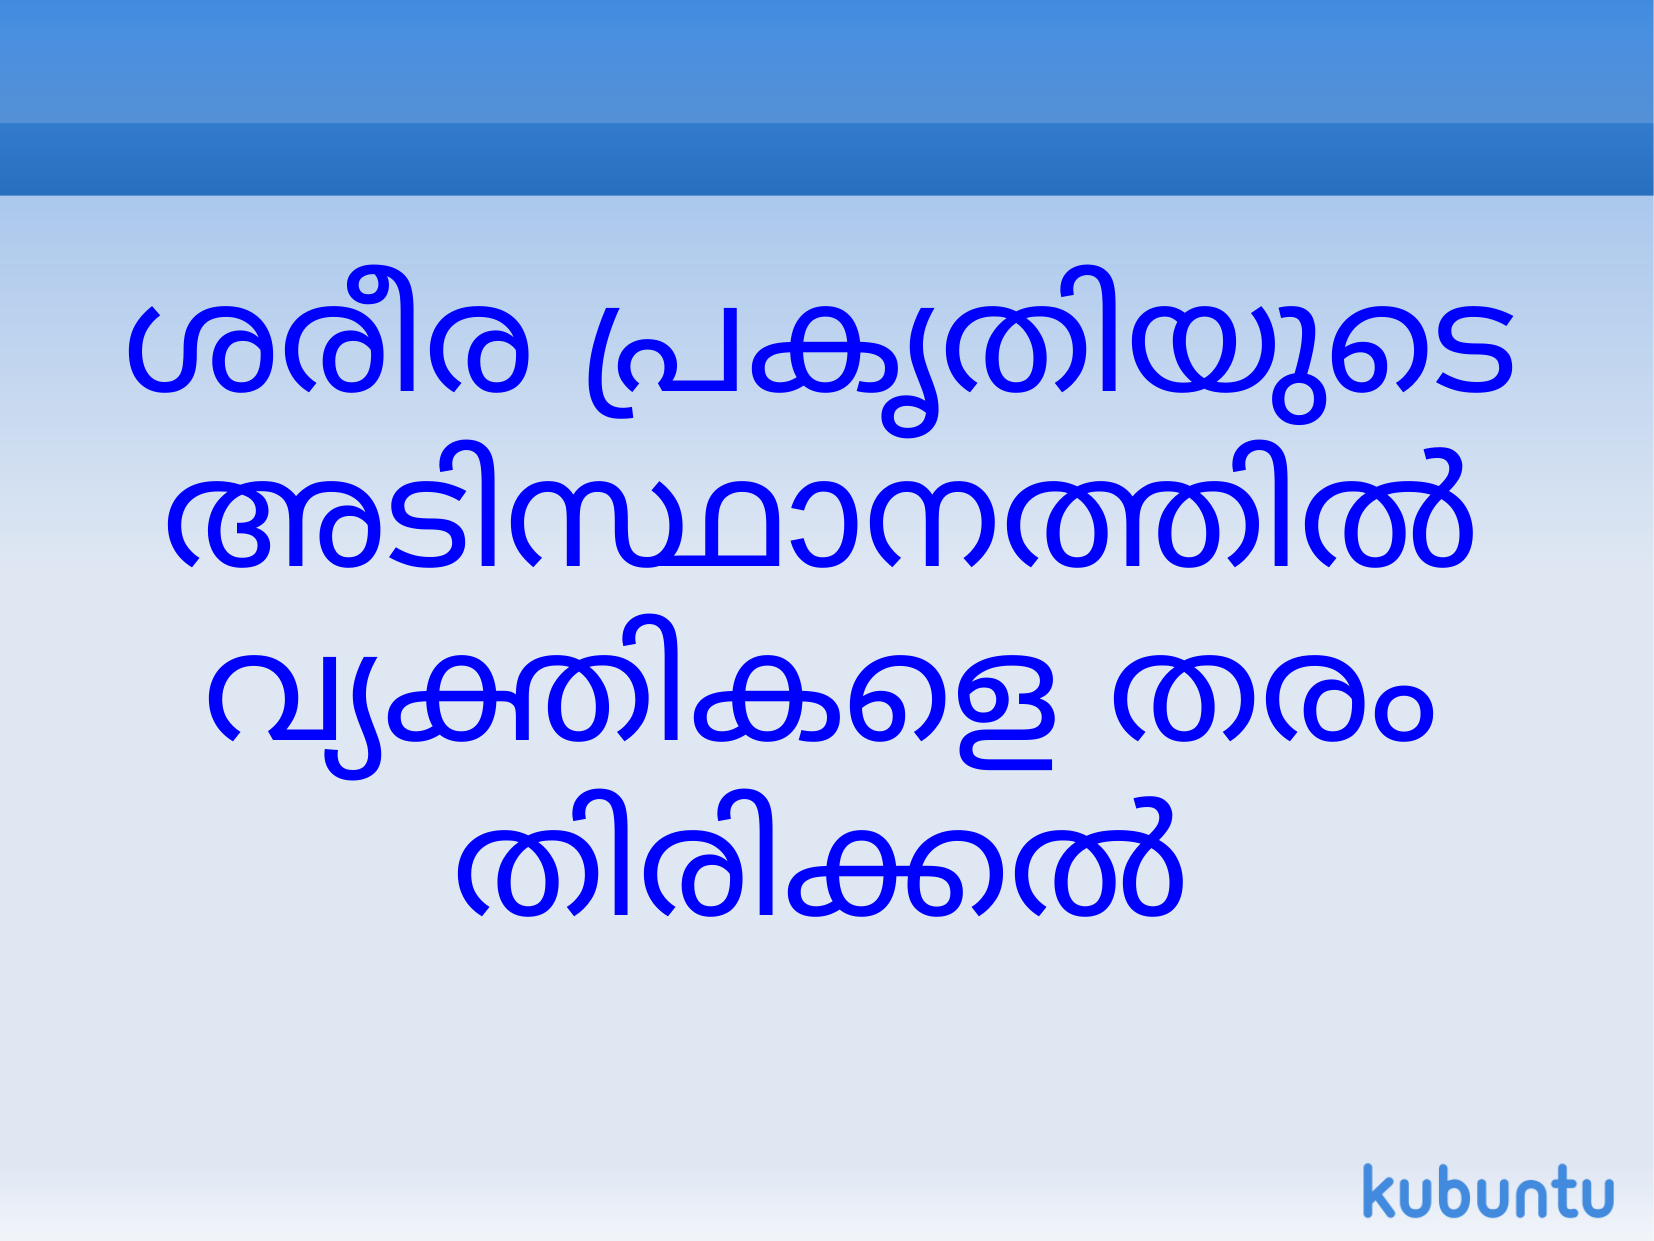

# ശരീര പ്രകൃതിയുടെ അടിസ്ഥാനത്തില്‍ വ്യക്തികളെ തരം തിരിക്കല്‍